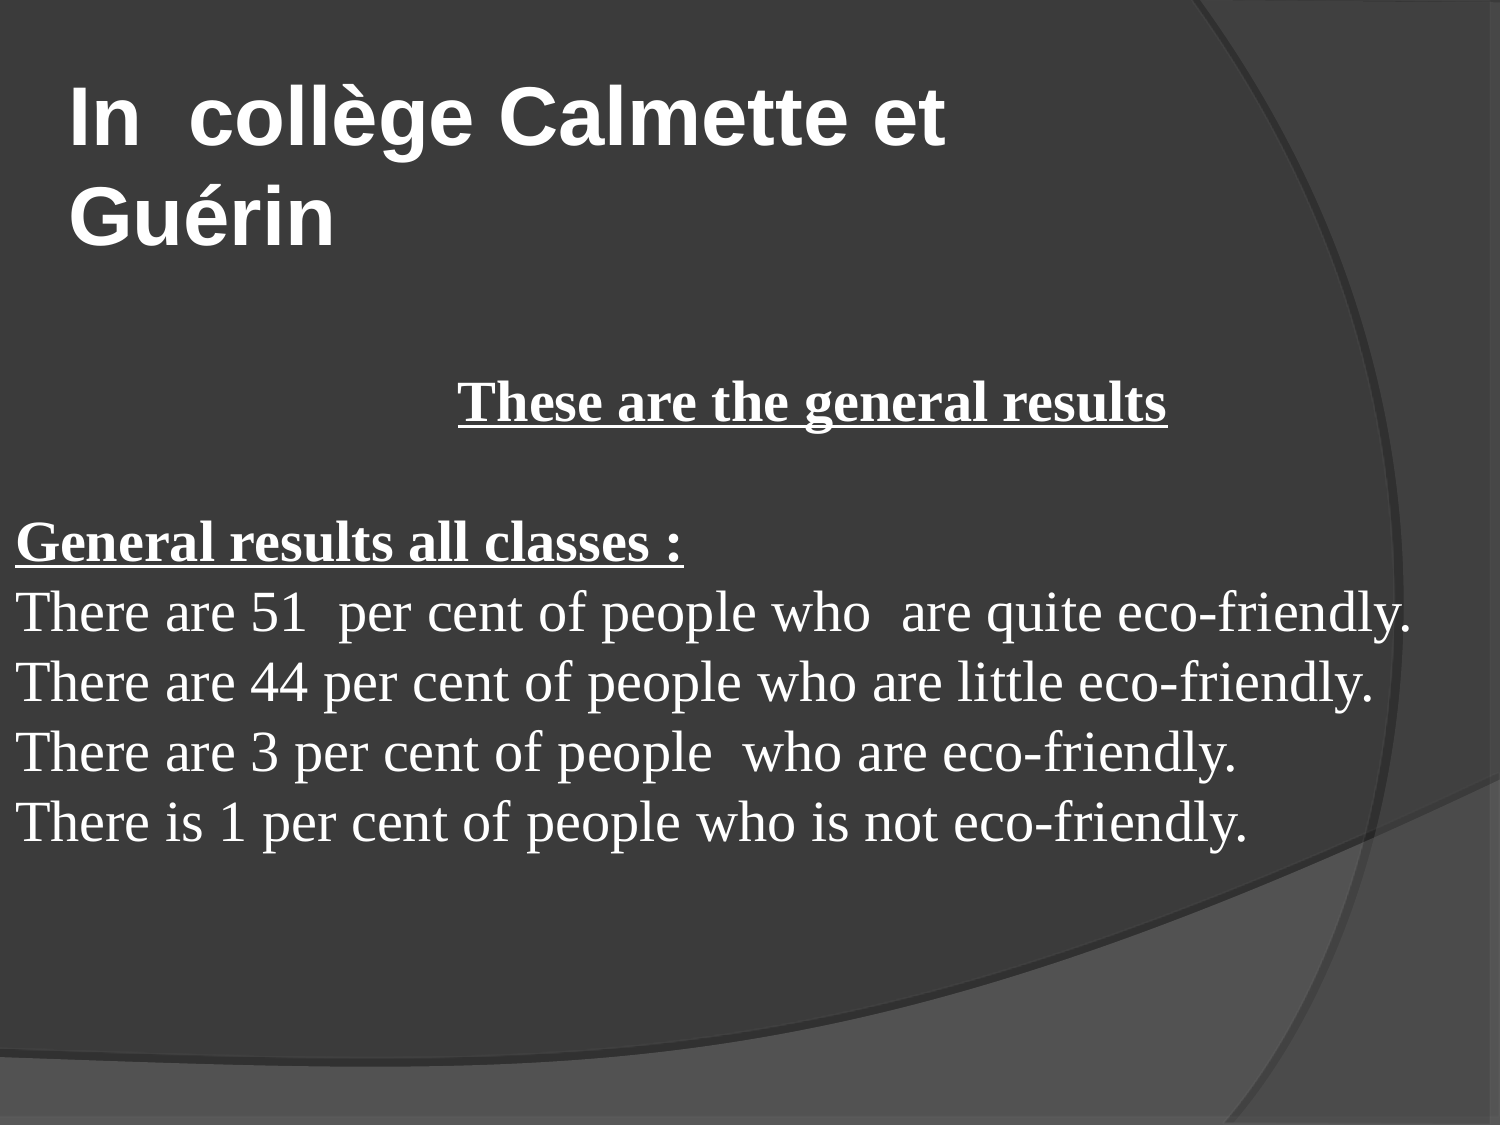

In collège Calmette et Guérin
						These are the general results
General results all classes :
There are 51 per cent of people who are quite eco-friendly.
There are 44 per cent of people who are little eco-friendly.
There are 3 per cent of people who are eco-friendly.
There is 1 per cent of people who is not eco-friendly.